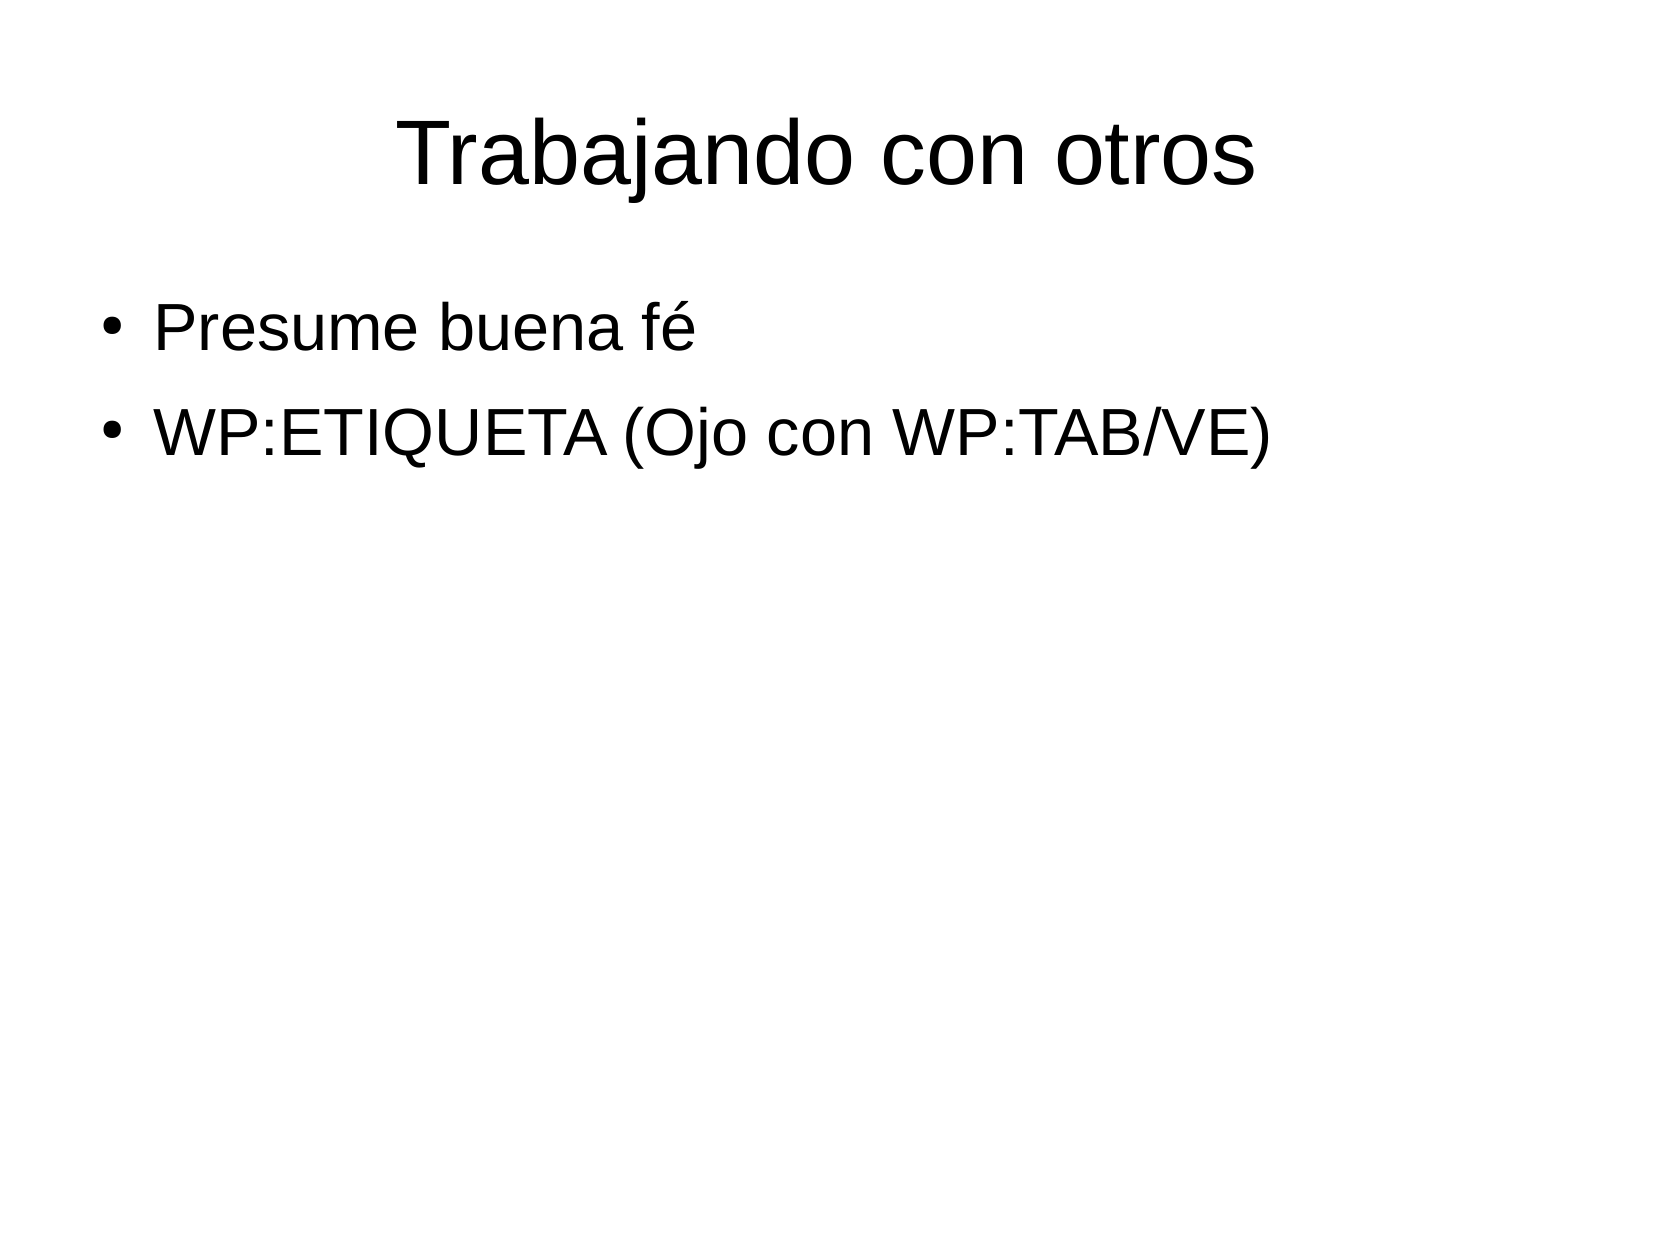

# Trabajando con otros
Presume buena fé
WP:ETIQUETA (Ojo con WP:TAB/VE)